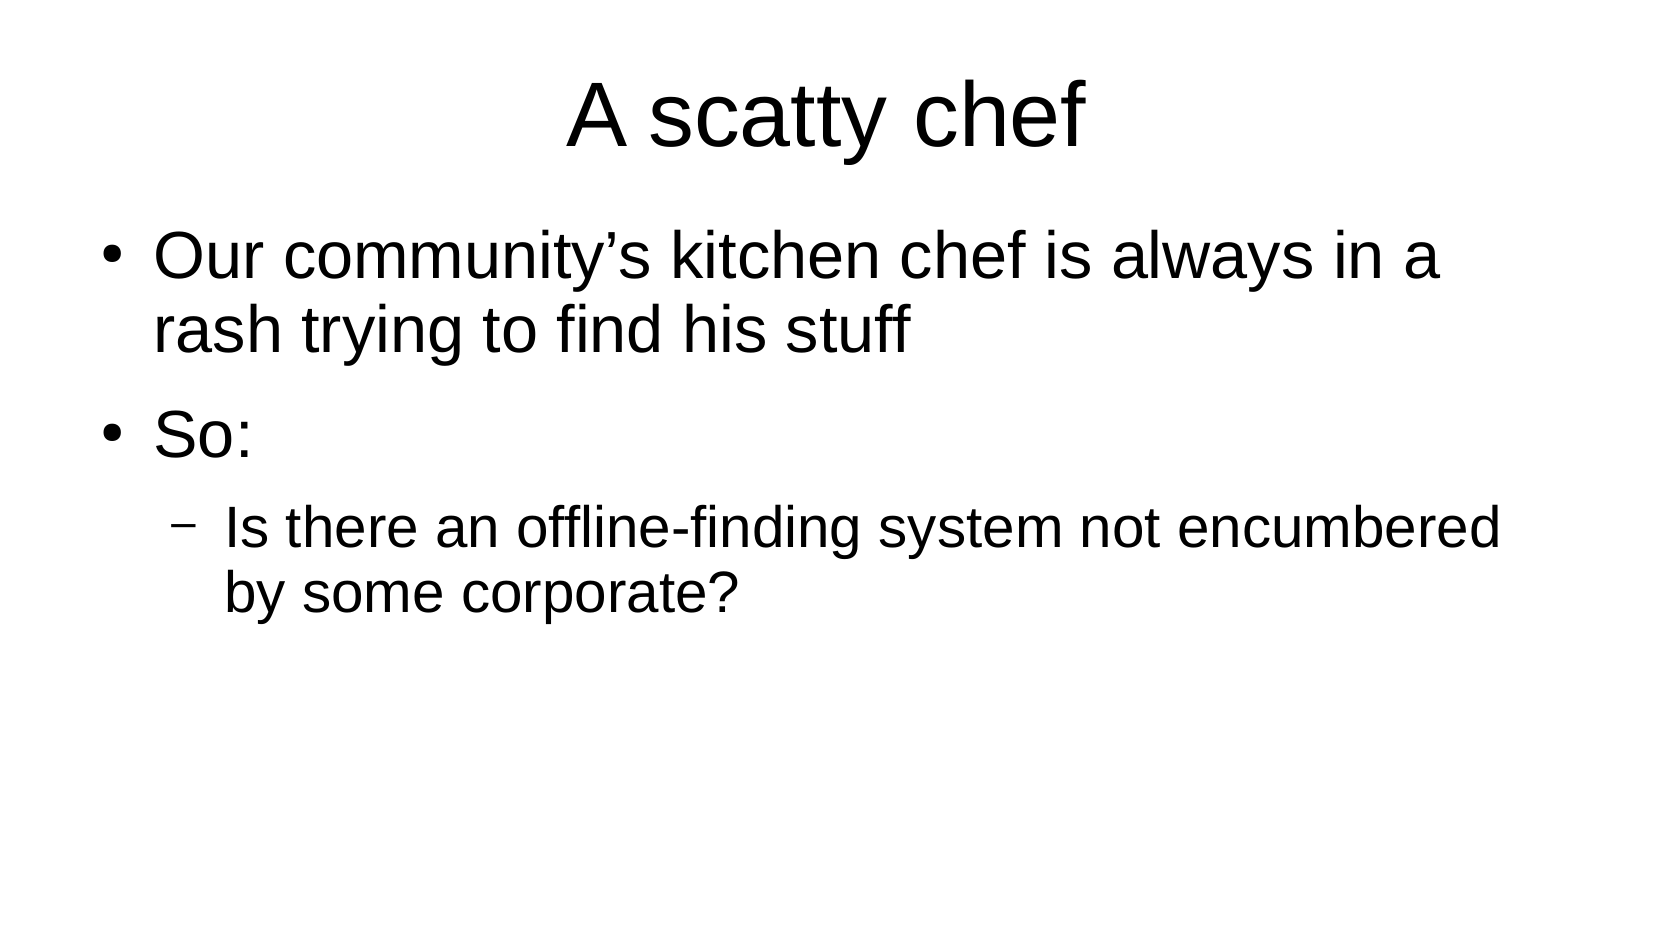

# A scatty chef
Our community’s kitchen chef is always in a rash trying to find his stuff
So:
Is there an offline-finding system not encumbered by some corporate?